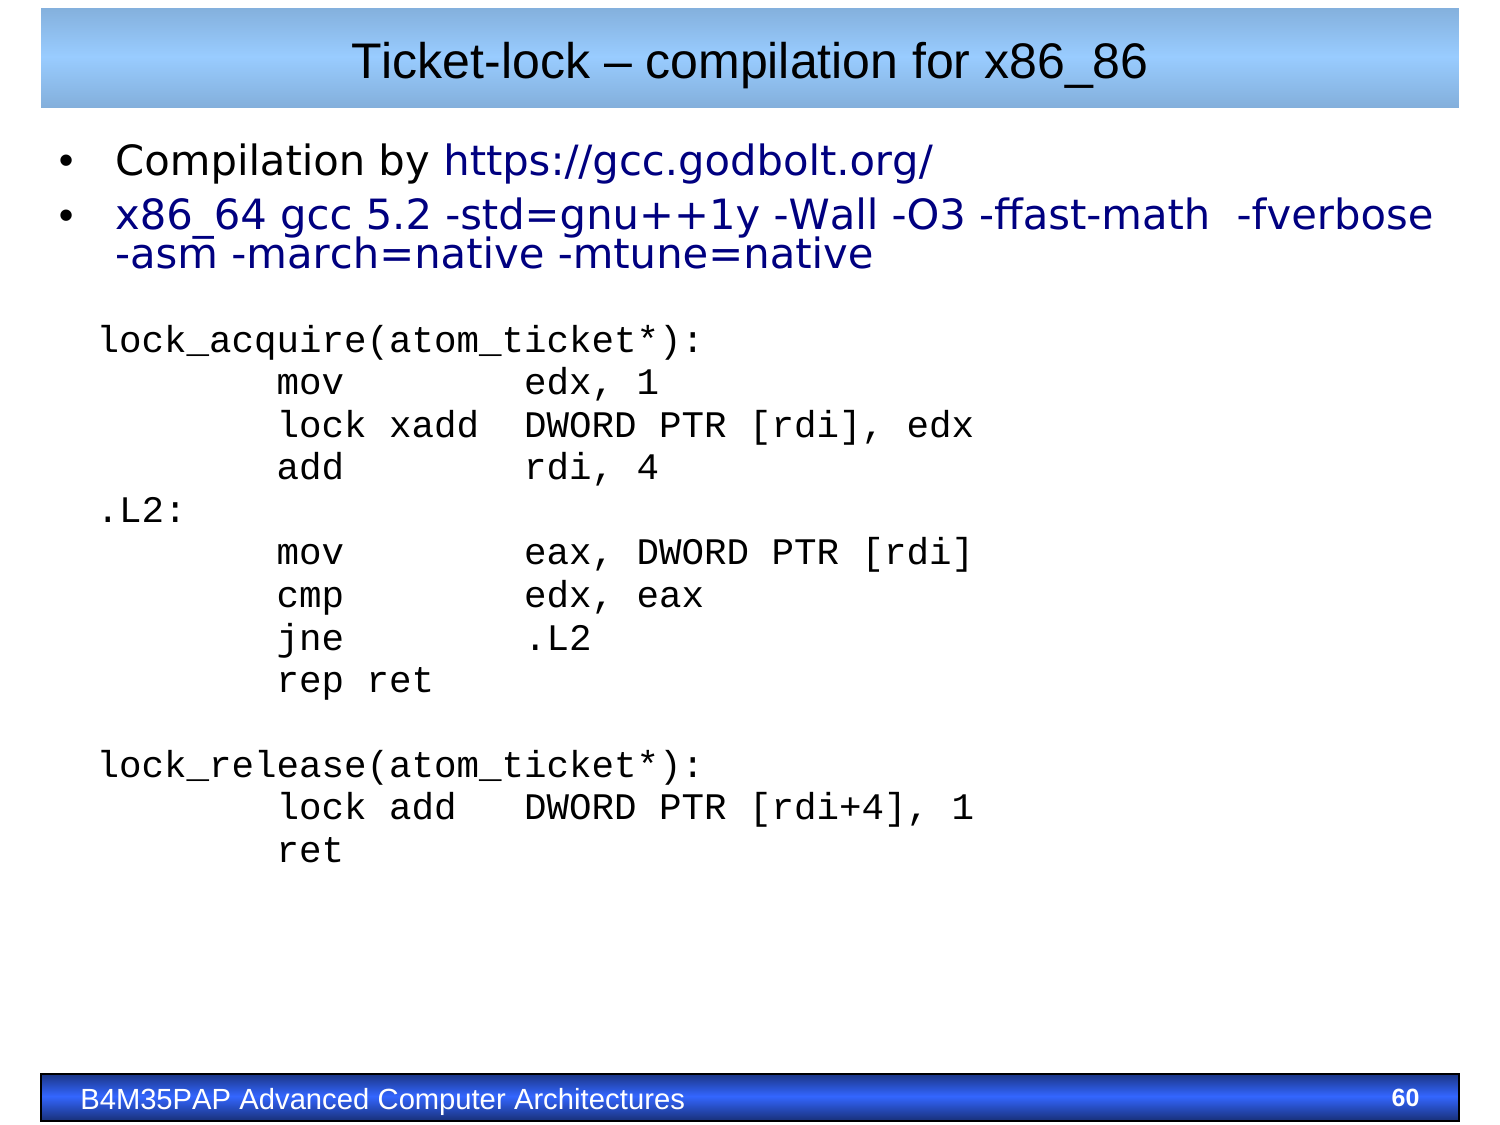

Ticket-lock – compilation for x86_86
# Compilation by https://gcc.godbolt.org/
x86_64 gcc 5.2 -std=gnu++1y -Wall -O3 -ffast-math -fverbose-asm -march=native -mtune=native
lock_acquire(atom_ticket*):
 mov edx, 1
 lock xadd DWORD PTR [rdi], edx
 add rdi, 4
.L2:
 mov eax, DWORD PTR [rdi]
 cmp edx, eax
 jne .L2
 rep ret
lock_release(atom_ticket*):
 lock add DWORD PTR [rdi+4], 1
 ret